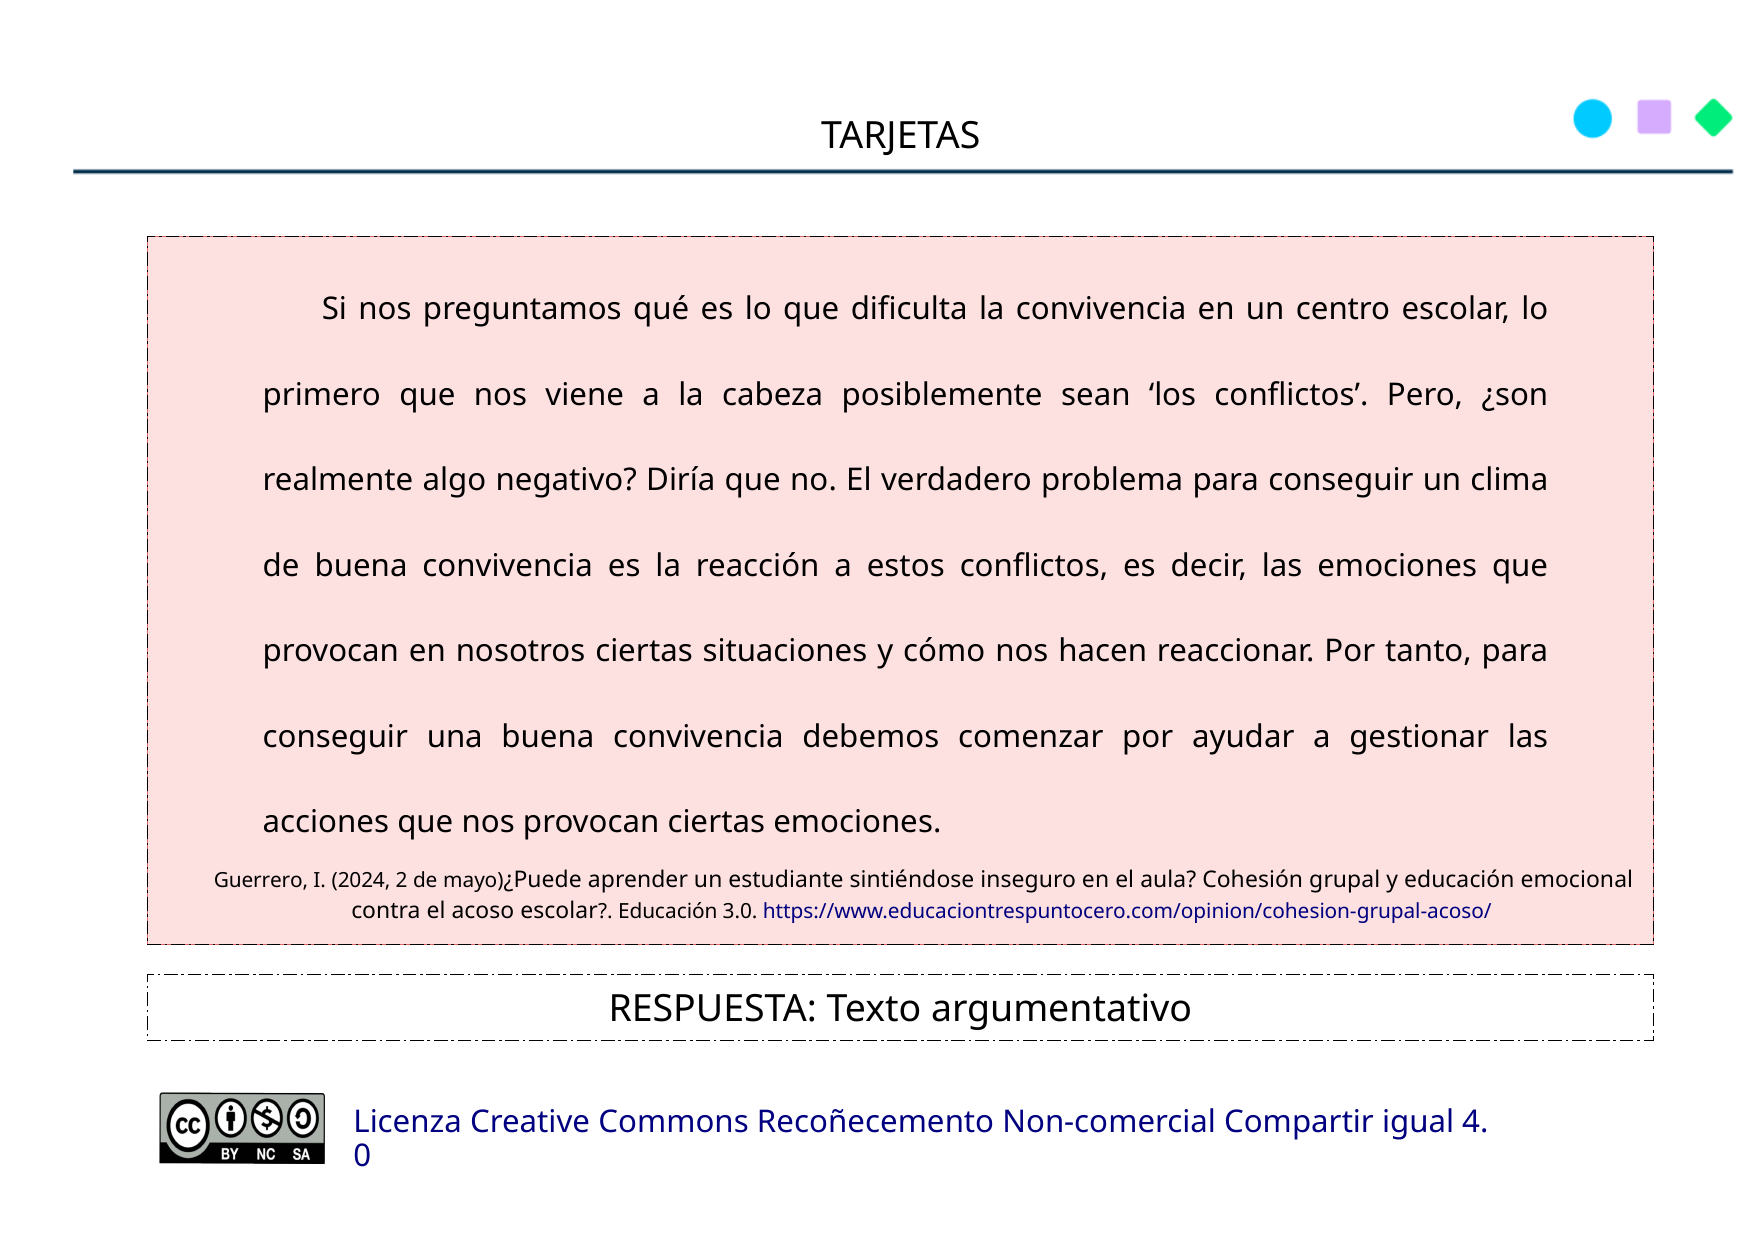

TARJETAS
Si nos preguntamos qué es lo que dificulta la convivencia en un centro escolar, lo primero que nos viene a la cabeza posiblemente sean ‘los conflictos’. Pero, ¿son realmente algo negativo? Diría que no. El verdadero problema para conseguir un clima de buena convivencia es la reacción a estos conflictos, es decir, las emociones que provocan en nosotros ciertas situaciones y cómo nos hacen reaccionar. Por tanto, para conseguir una buena convivencia debemos comenzar por ayudar a gestionar las acciones que nos provocan ciertas emociones.
Guerrero, I. (2024, 2 de mayo)¿Puede aprender un estudiante sintiéndose inseguro en el aula? Cohesión grupal y educación emocional contra el acoso escolar?. Educación 3.0. https://www.educaciontrespuntocero.com/opinion/cohesion-grupal-acoso/
RESPUESTA: Texto argumentativo
Licenza Creative Commons Recoñecemento Non-comercial Compartir igual 4.0